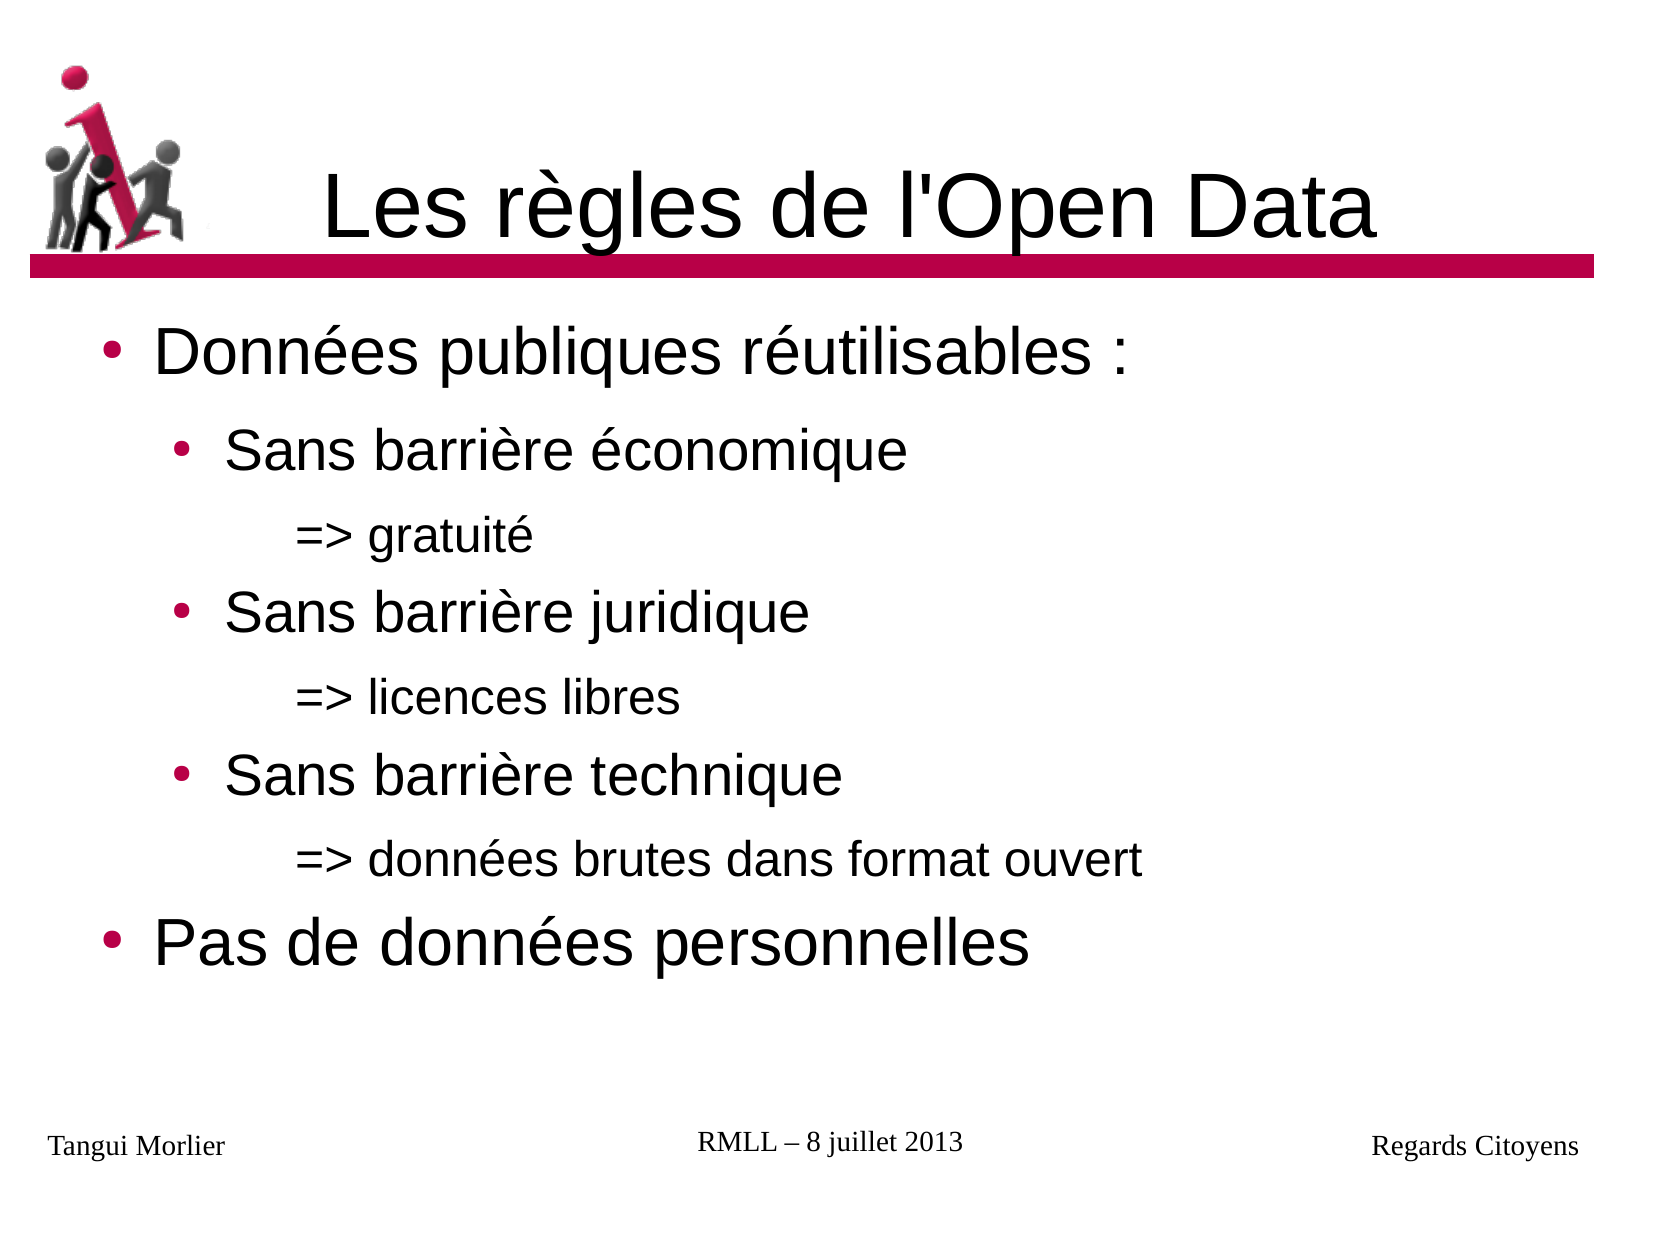

# Les règles de l'Open Data
Données publiques réutilisables :
Sans barrière économique
=> gratuité
Sans barrière juridique
=> licences libres
Sans barrière technique
=> données brutes dans format ouvert
Pas de données personnelles